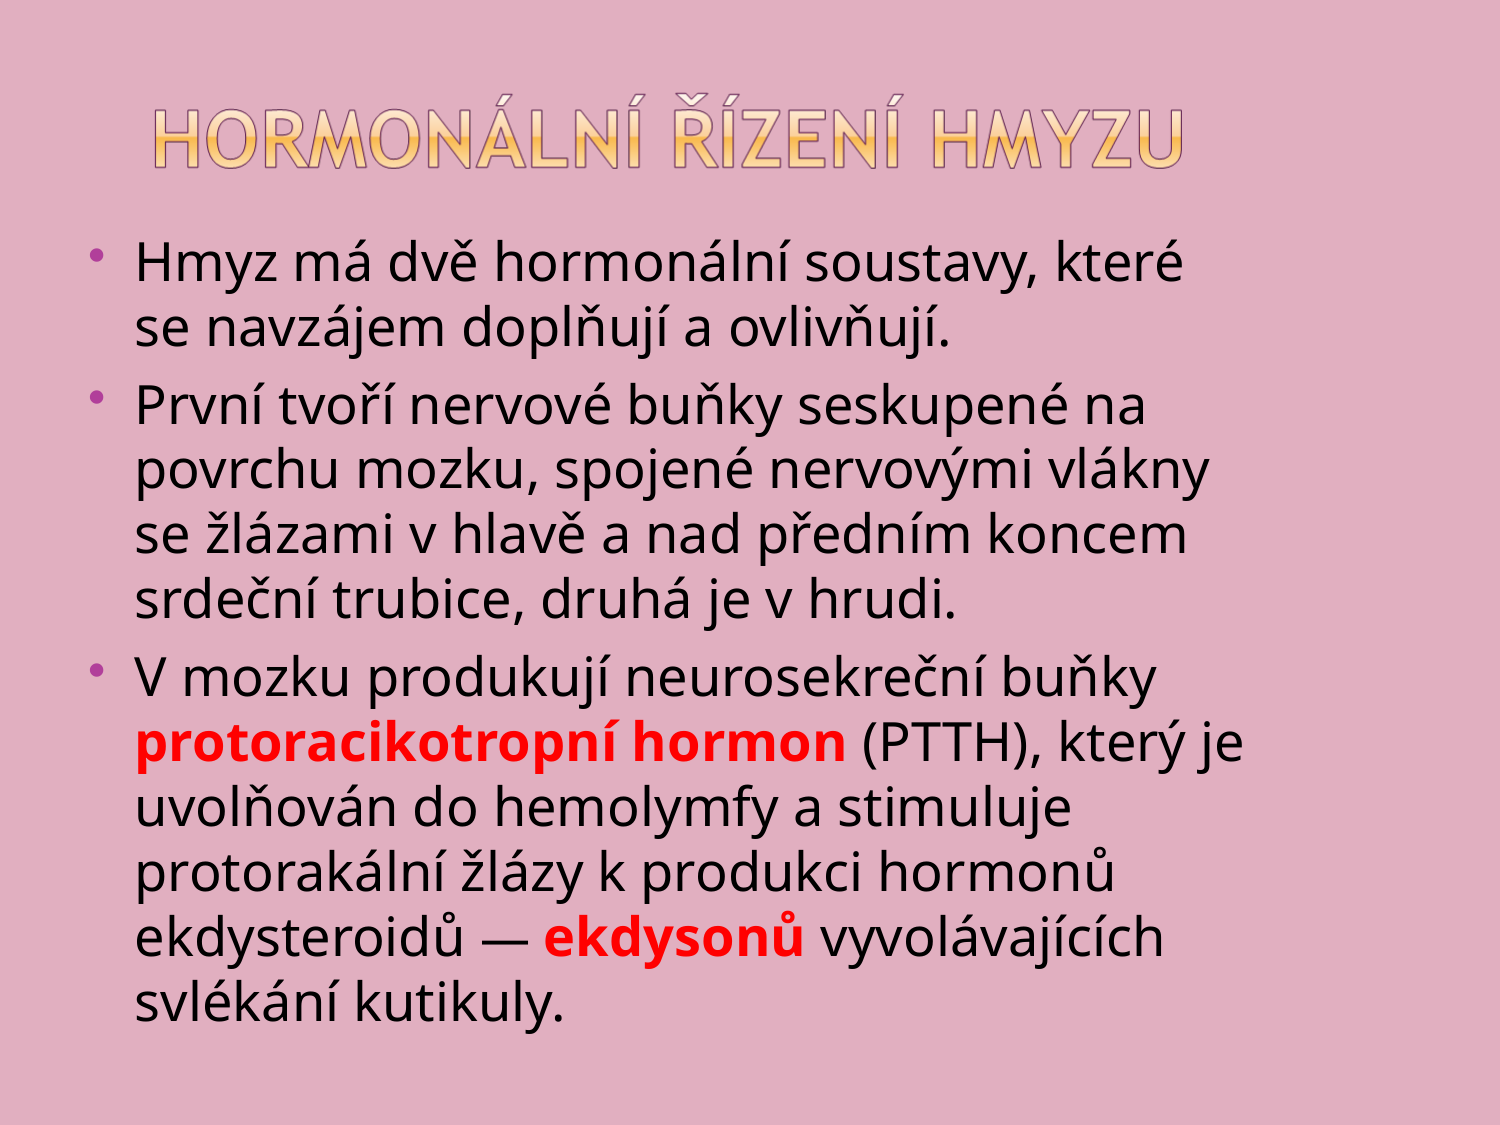

# Hmyz má dvě hormonální soustavy, které se navzájem doplňují a ovlivňují.
První tvoří nervové buňky seskupené na povrchu mozku, spojené nervovými vlákny se žlázami v hlavě a nad předním koncem srdeční trubice, druhá je v hrudi.
V mozku produkují neurosekreční buňky protoracikotropní hormon (PTTH), který je uvolňován do hemolymfy a stimuluje protorakální žlázy k produkci hormonů ekdysteroidů — ekdysonů vyvolávajících svlékání kutikuly.